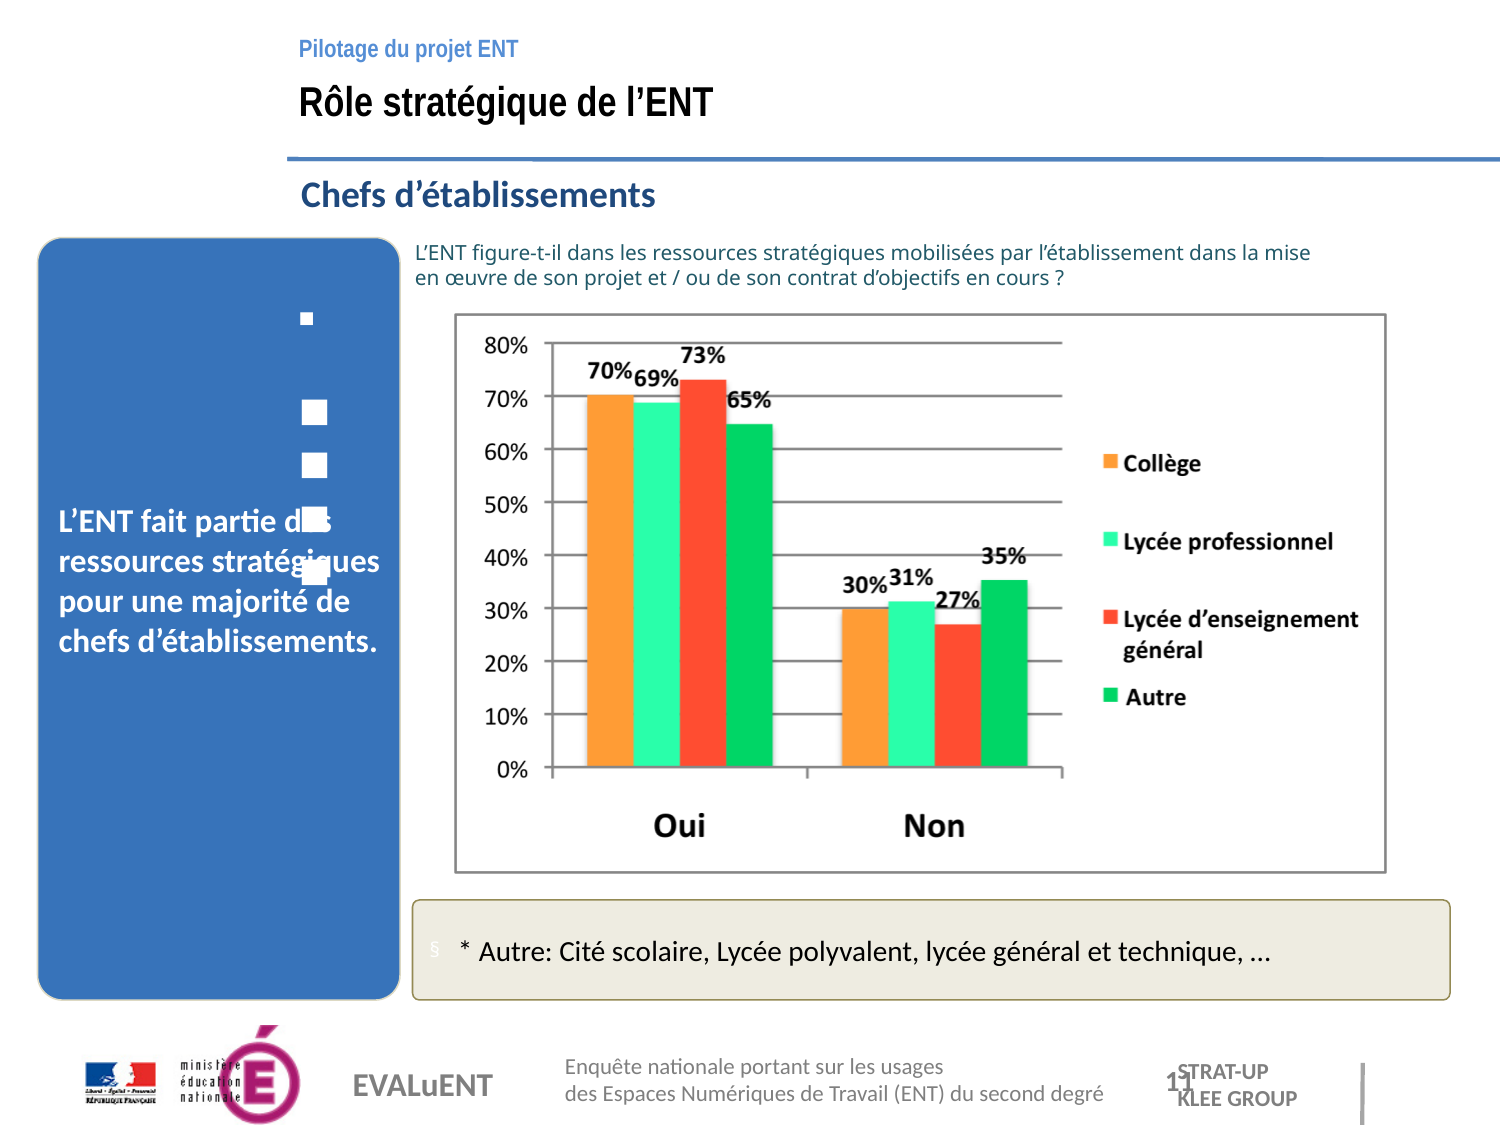

Pilotage du projet ENT
Rôle stratégique de l’ENT
Chefs d’établissements
L’ENT figure-t-il dans les ressources stratégiques mobilisées par l’établissement dans la mise
en œuvre de son projet et / ou de son contrat d’objectifs en cours ?
L’ENT fait partie des ressources stratégiques pour une majorité de chefs d’établissements.
* Autre: Cité scolaire, Lycée polyvalent, lycée général et technique, …